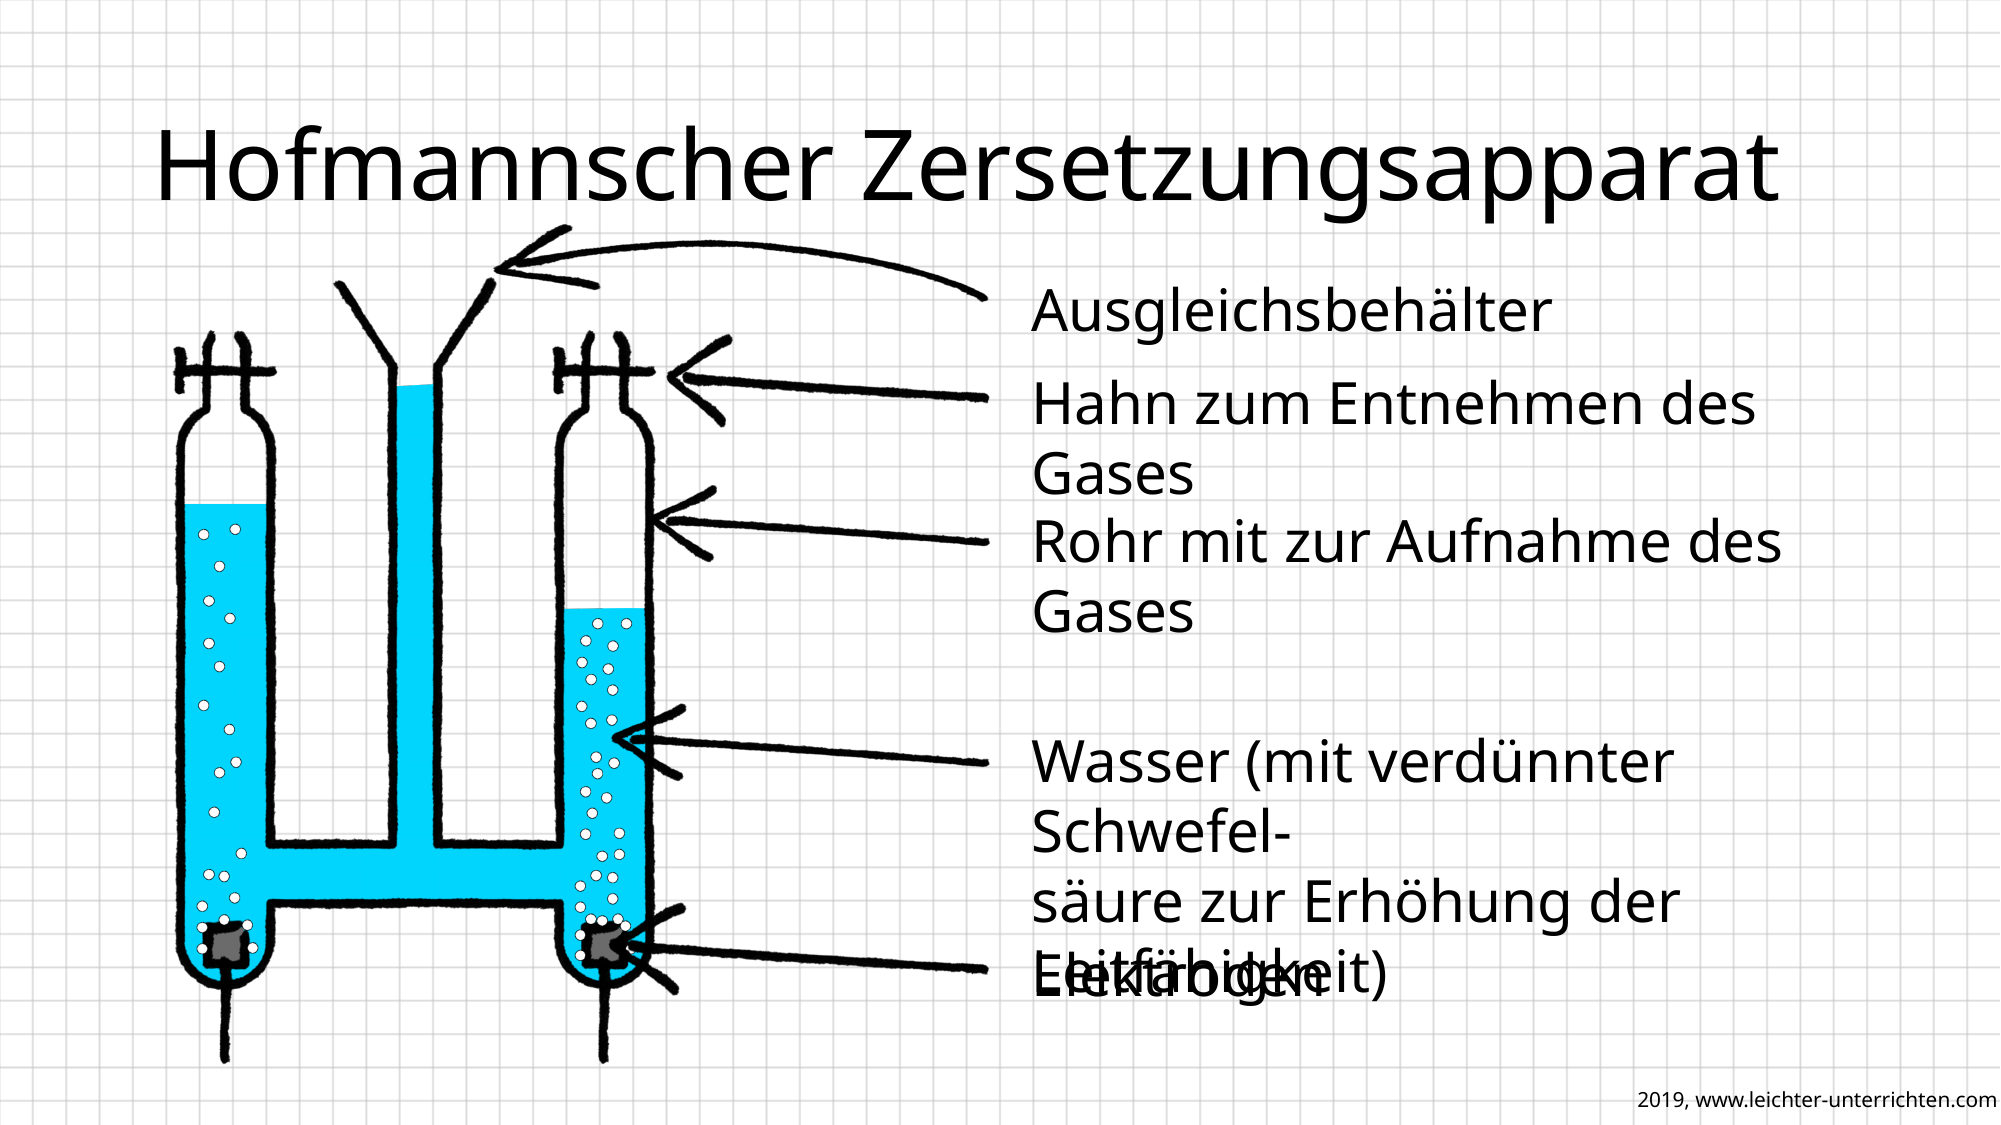

# Hofmannscher Zersetzungsapparat
Ausgleichsbehälter
Hahn zum Entnehmen des Gases
Rohr mit zur Aufnahme des Gases
Wasser (mit verdünnter Schwefel-
säure zur Erhöhung der Leitfähigkeit)
Elektroden